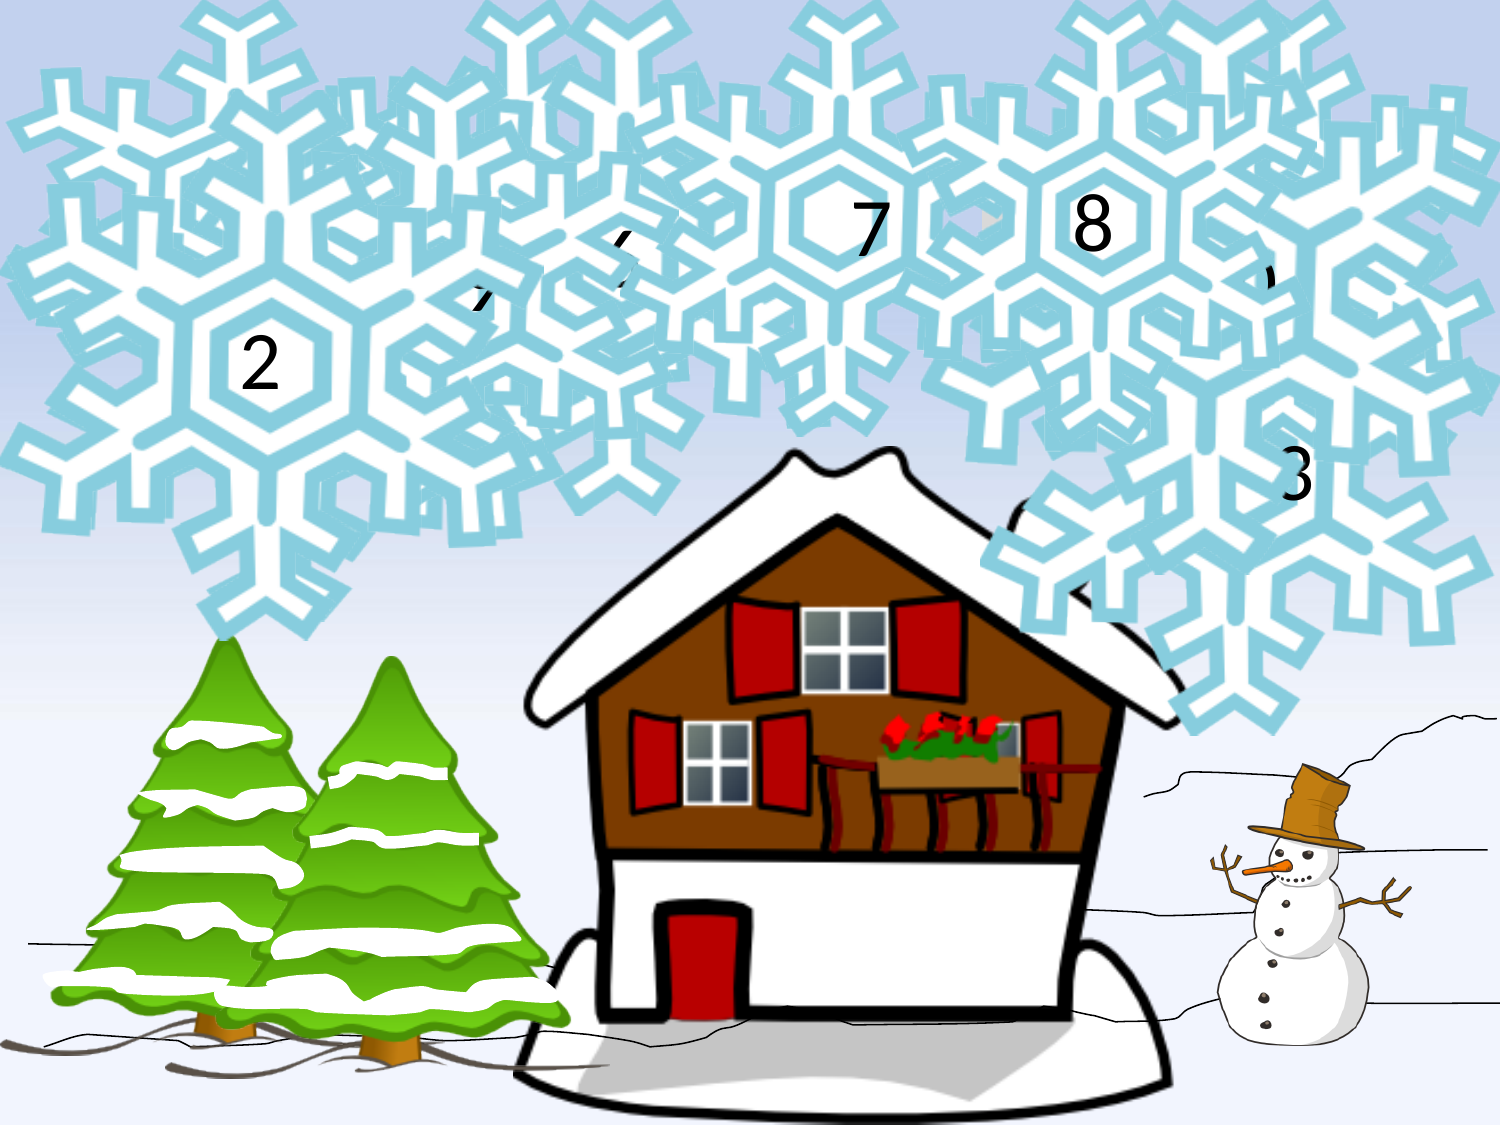

5
10
6
7
8
0
1
9
2
4
3